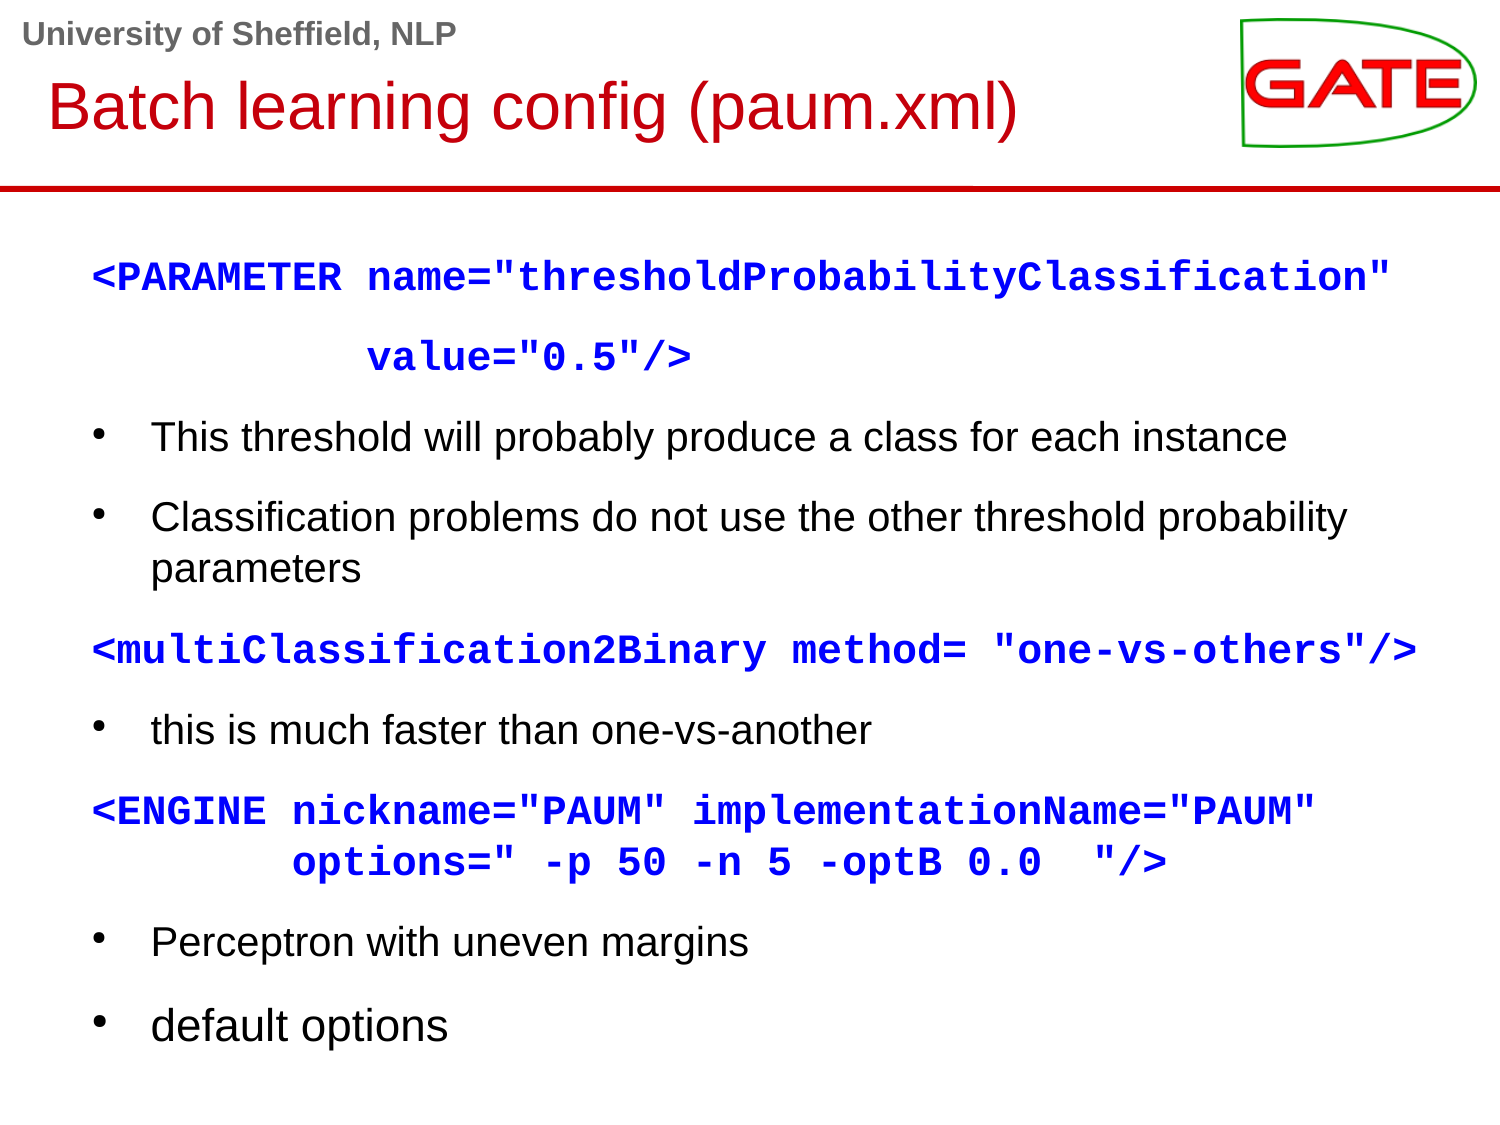

# Batch learning config (paum.xml)
<PARAMETER name="thresholdProbabilityClassification"
 value="0.5"/>
This threshold will probably produce a class for each instance
Classification problems do not use the other threshold probability parameters
<multiClassification2Binary method= "one-vs-others"/>
this is much faster than one-vs-another
<ENGINE nickname="PAUM" implementationName="PAUM"
 options=" -p 50 -n 5 -optB 0.0 "/>
Perceptron with uneven margins
default options